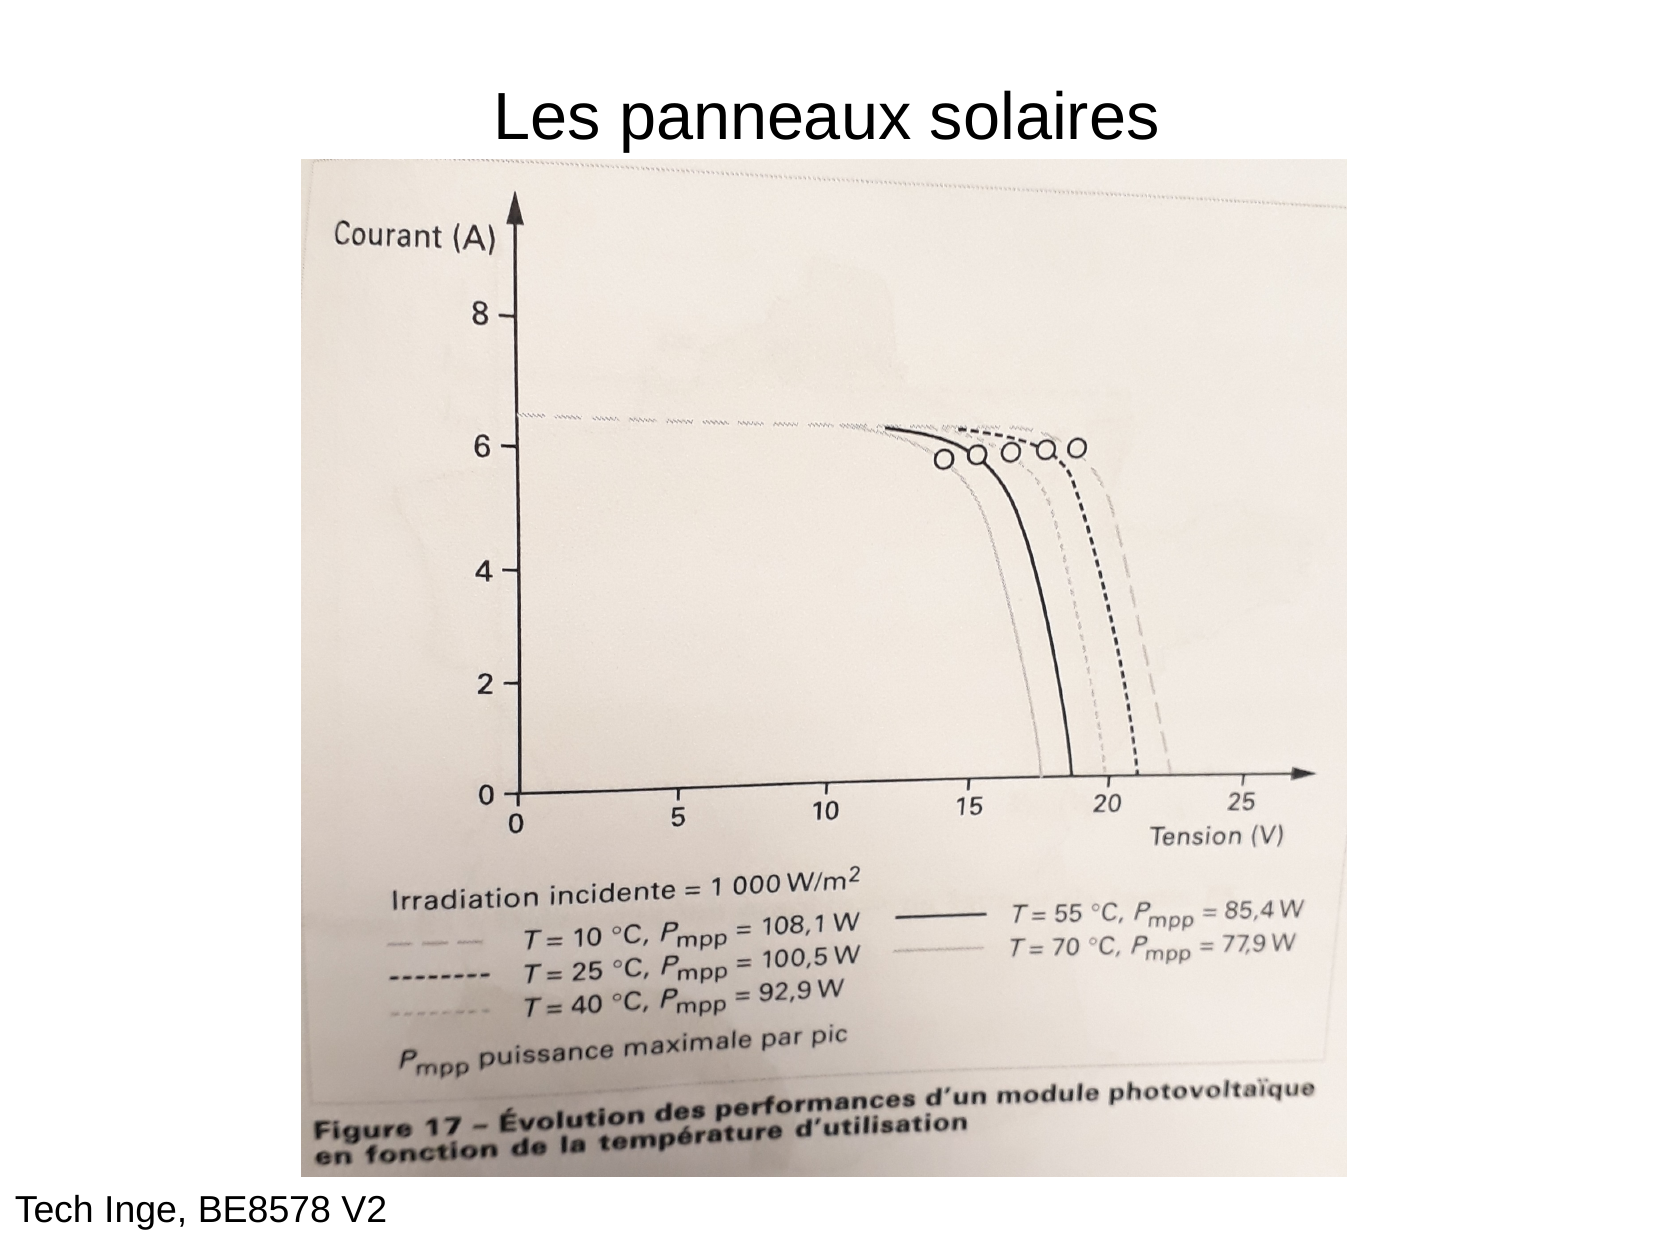

Les panneaux solaires
Tech Inge, BE8578 V2